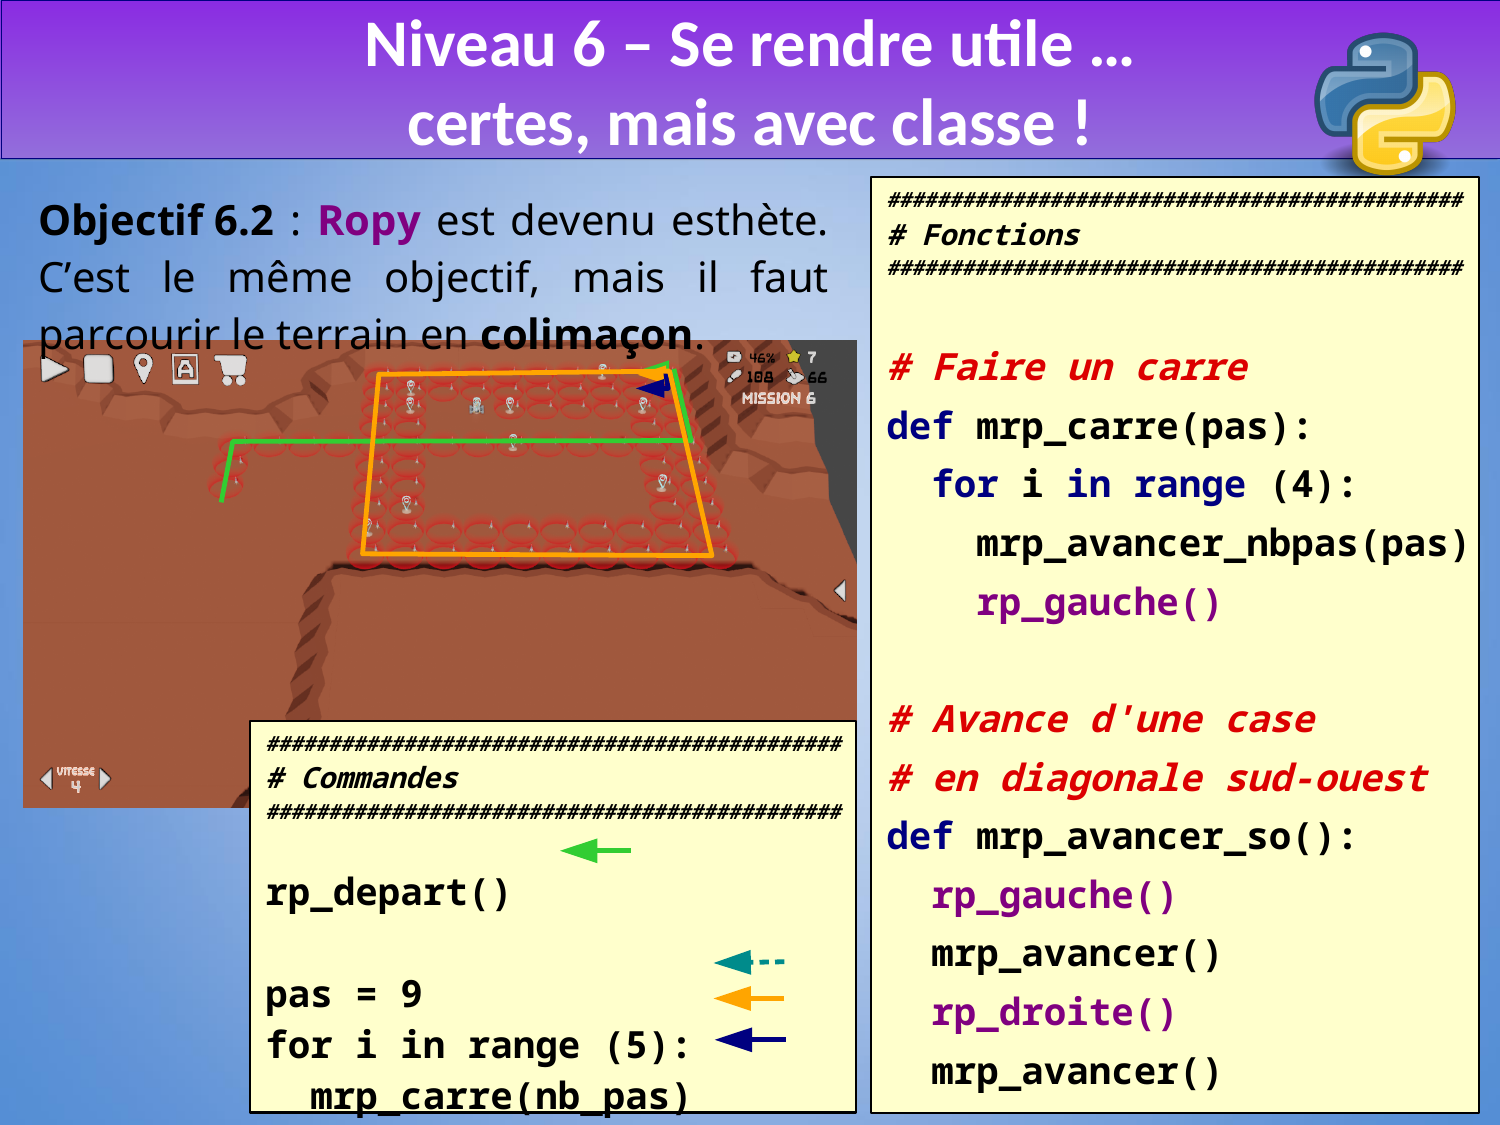

Niveau 6 – Se rendre utile …
certes, mais avec classe !
Objectif 6.1 : Afin d’analyser la roche sur une zone, Ropy doit y prélever des carottes. Pour effectuer les forages, Ropy doit passer sur toutes les cases.
##############################################
# Fonctions
##############################################
# Faire un carre
def mrp_carre(pas):
 for i in range (4):
 mrp_avancer_nbpas(pas)
 rp_gauche()
# Avance d'une case
# en diagonale sud-ouest
def mrp_avancer_so():
 rp_gauche()
 mrp_avancer()
 rp_droite()
 mrp_avancer()
Objectif 6.2 : Ropy est devenu esthète. C’est le même objectif, mais il faut parcourir le terrain en colimaçon.
##############################################
# Commandes
##############################################
rp_depart()
pas = 9
for i in range (5):
 mrp_carre(nb_pas)
 mrp_avancer_so()
 nb_pas=nb_pas-2